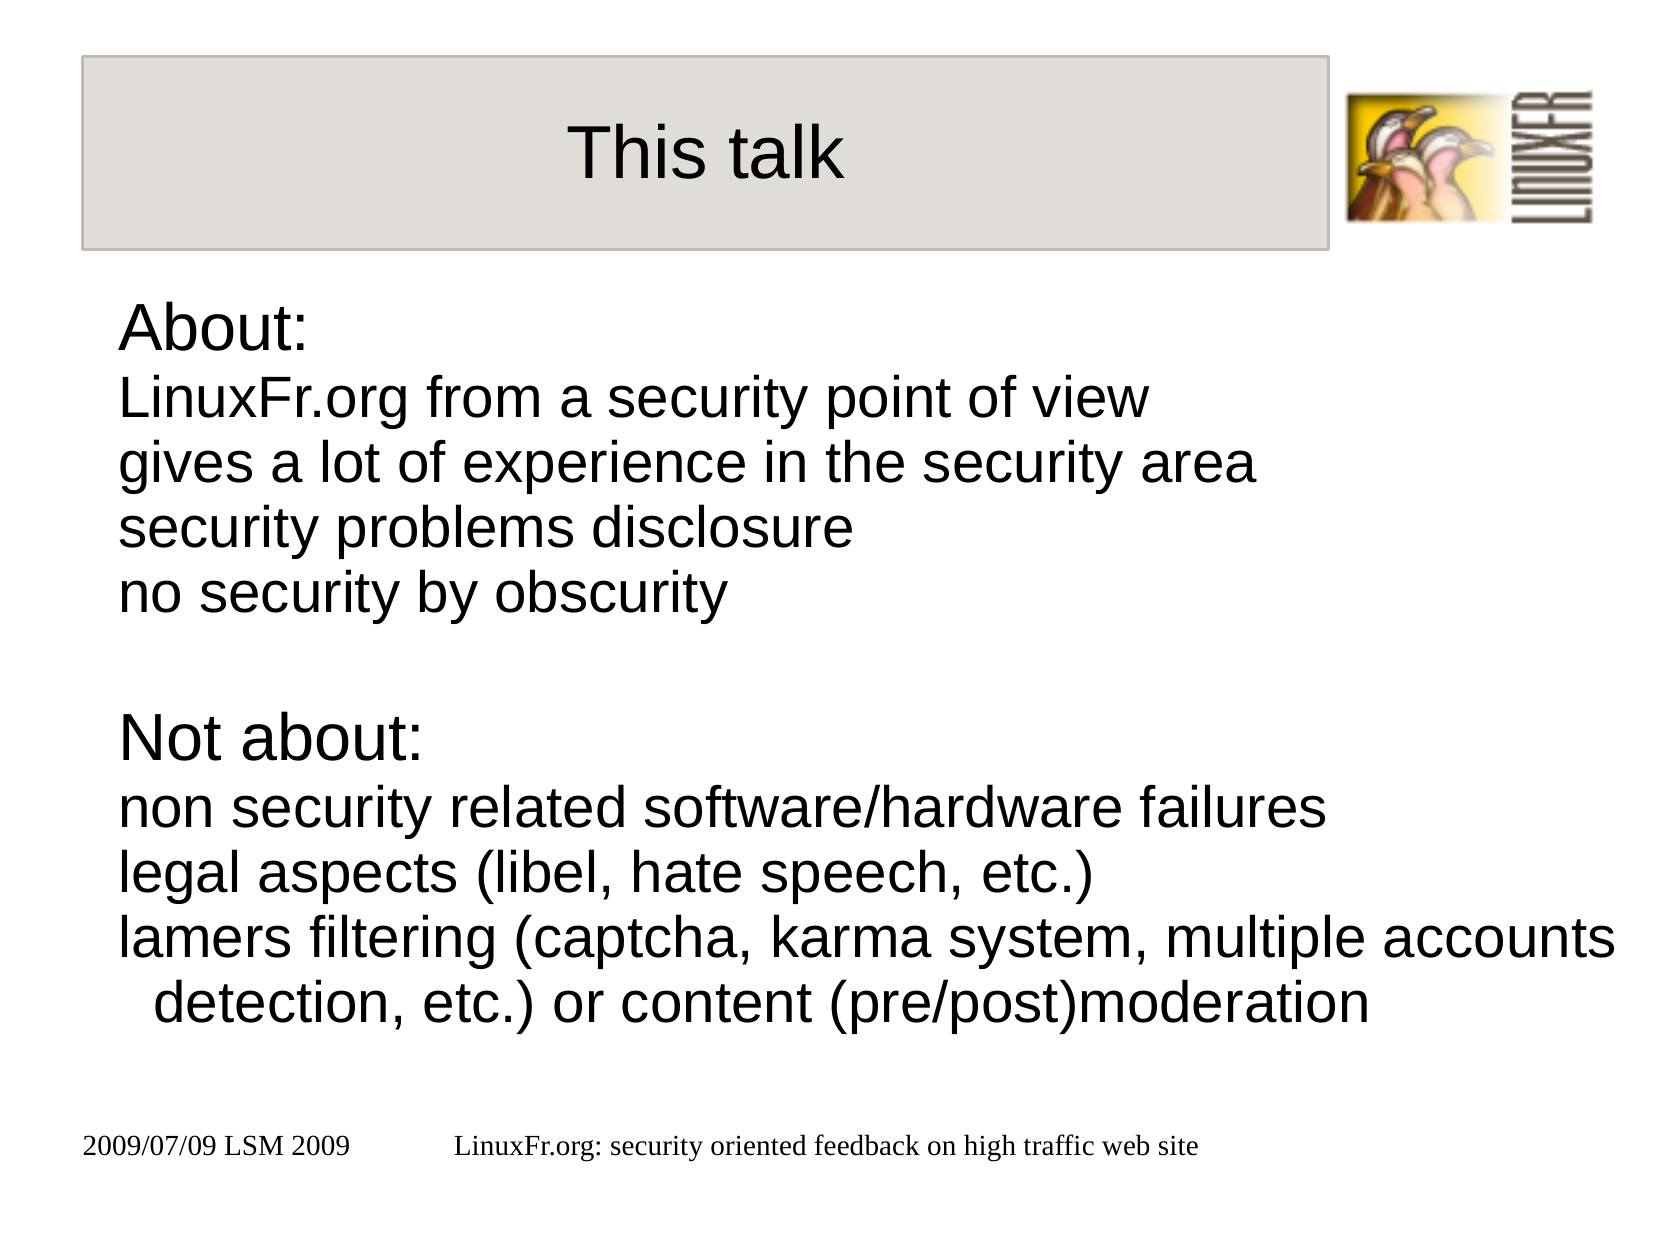

# This talk
About:
LinuxFr.org from a security point of view
gives a lot of experience in the security area
security problems disclosure
no security by obscurity
Not about:
non security related software/hardware failures
legal aspects (libel, hate speech, etc.)
lamers filtering (captcha, karma system, multiple accounts detection, etc.) or content (pre/post)moderation